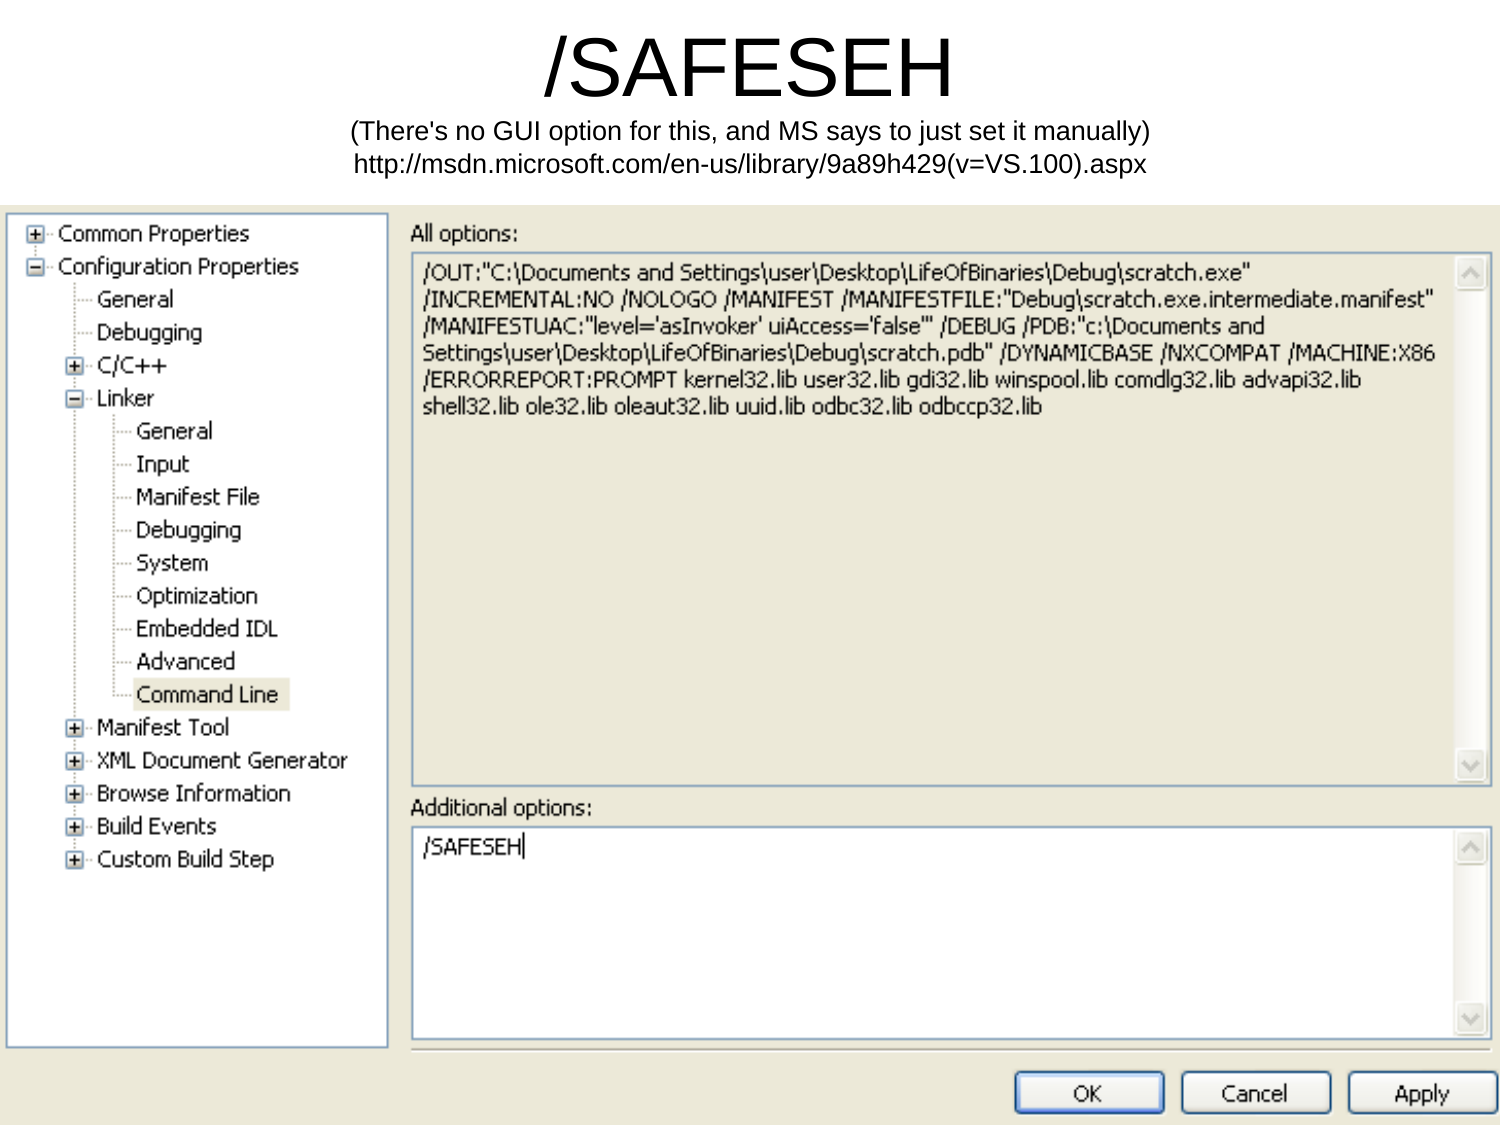

# /SAFESEH (There's no GUI option for this, and MS says to just set it manually) http://msdn.microsoft.com/en-us/library/9a89h429(v=VS.100).aspx